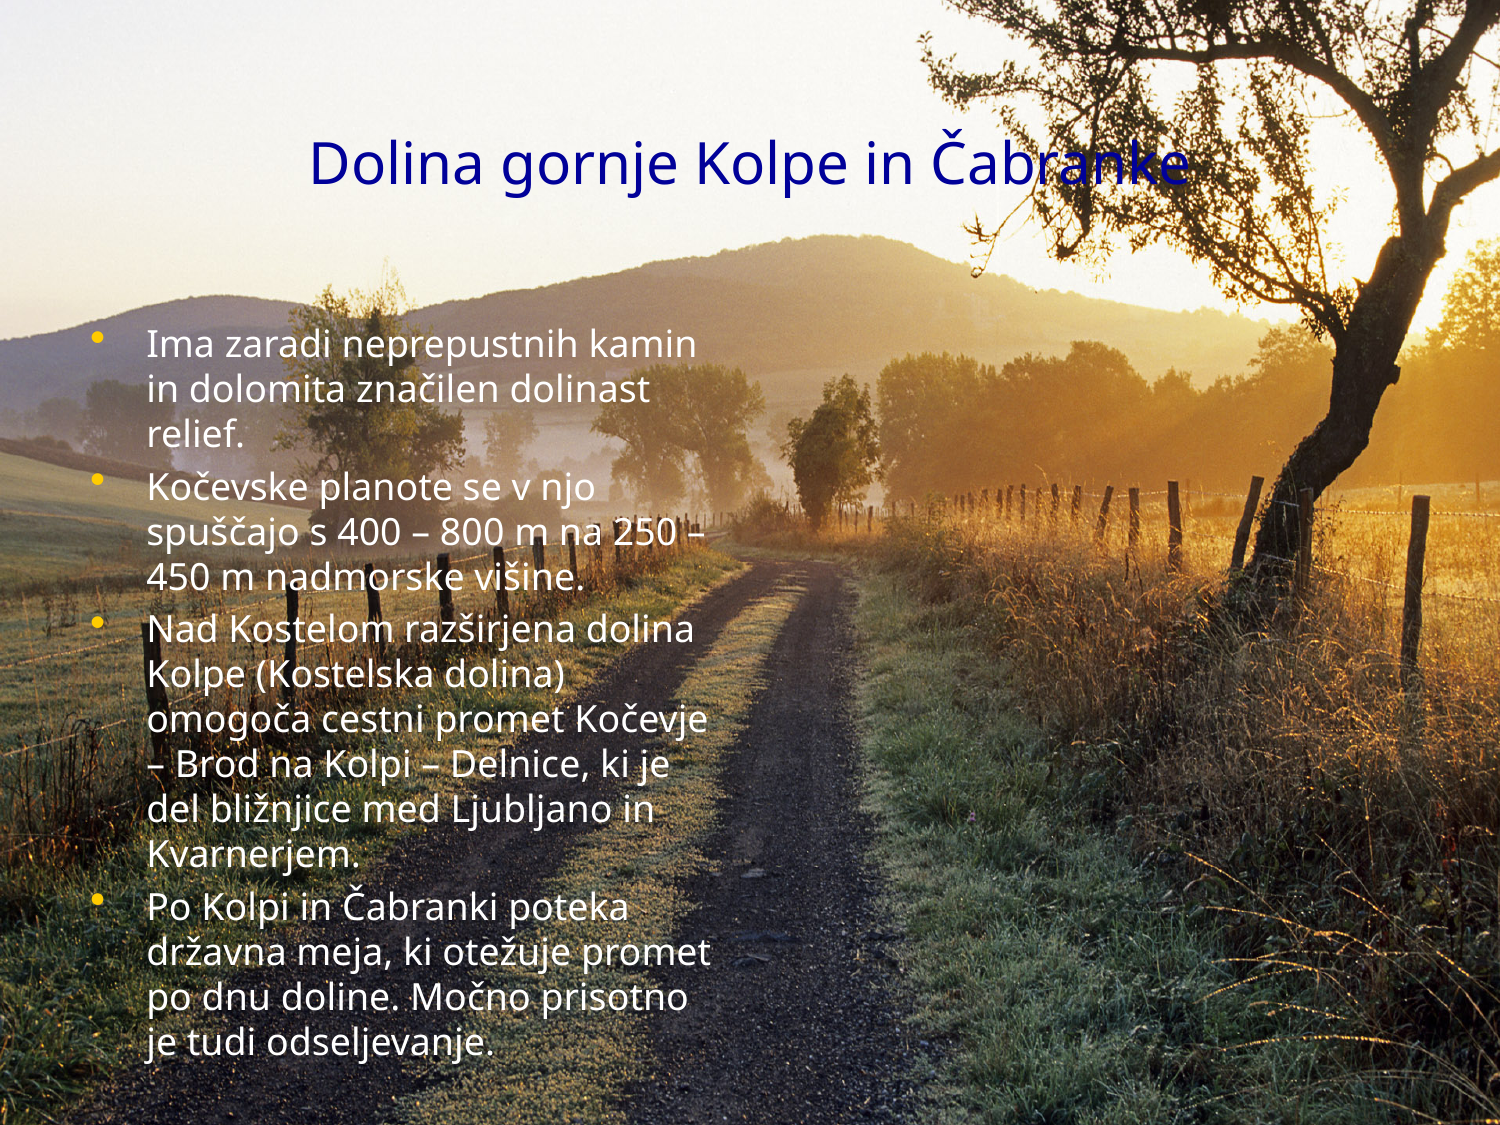

# Dolina gornje Kolpe in Čabranke
Ima zaradi neprepustnih kamin in dolomita značilen dolinast relief.
Kočevske planote se v njo spuščajo s 400 – 800 m na 250 – 450 m nadmorske višine.
Nad Kostelom razširjena dolina Kolpe (Kostelska dolina) omogoča cestni promet Kočevje – Brod na Kolpi – Delnice, ki je del bližnjice med Ljubljano in Kvarnerjem.
Po Kolpi in Čabranki poteka državna meja, ki otežuje promet po dnu doline. Močno prisotno je tudi odseljevanje.